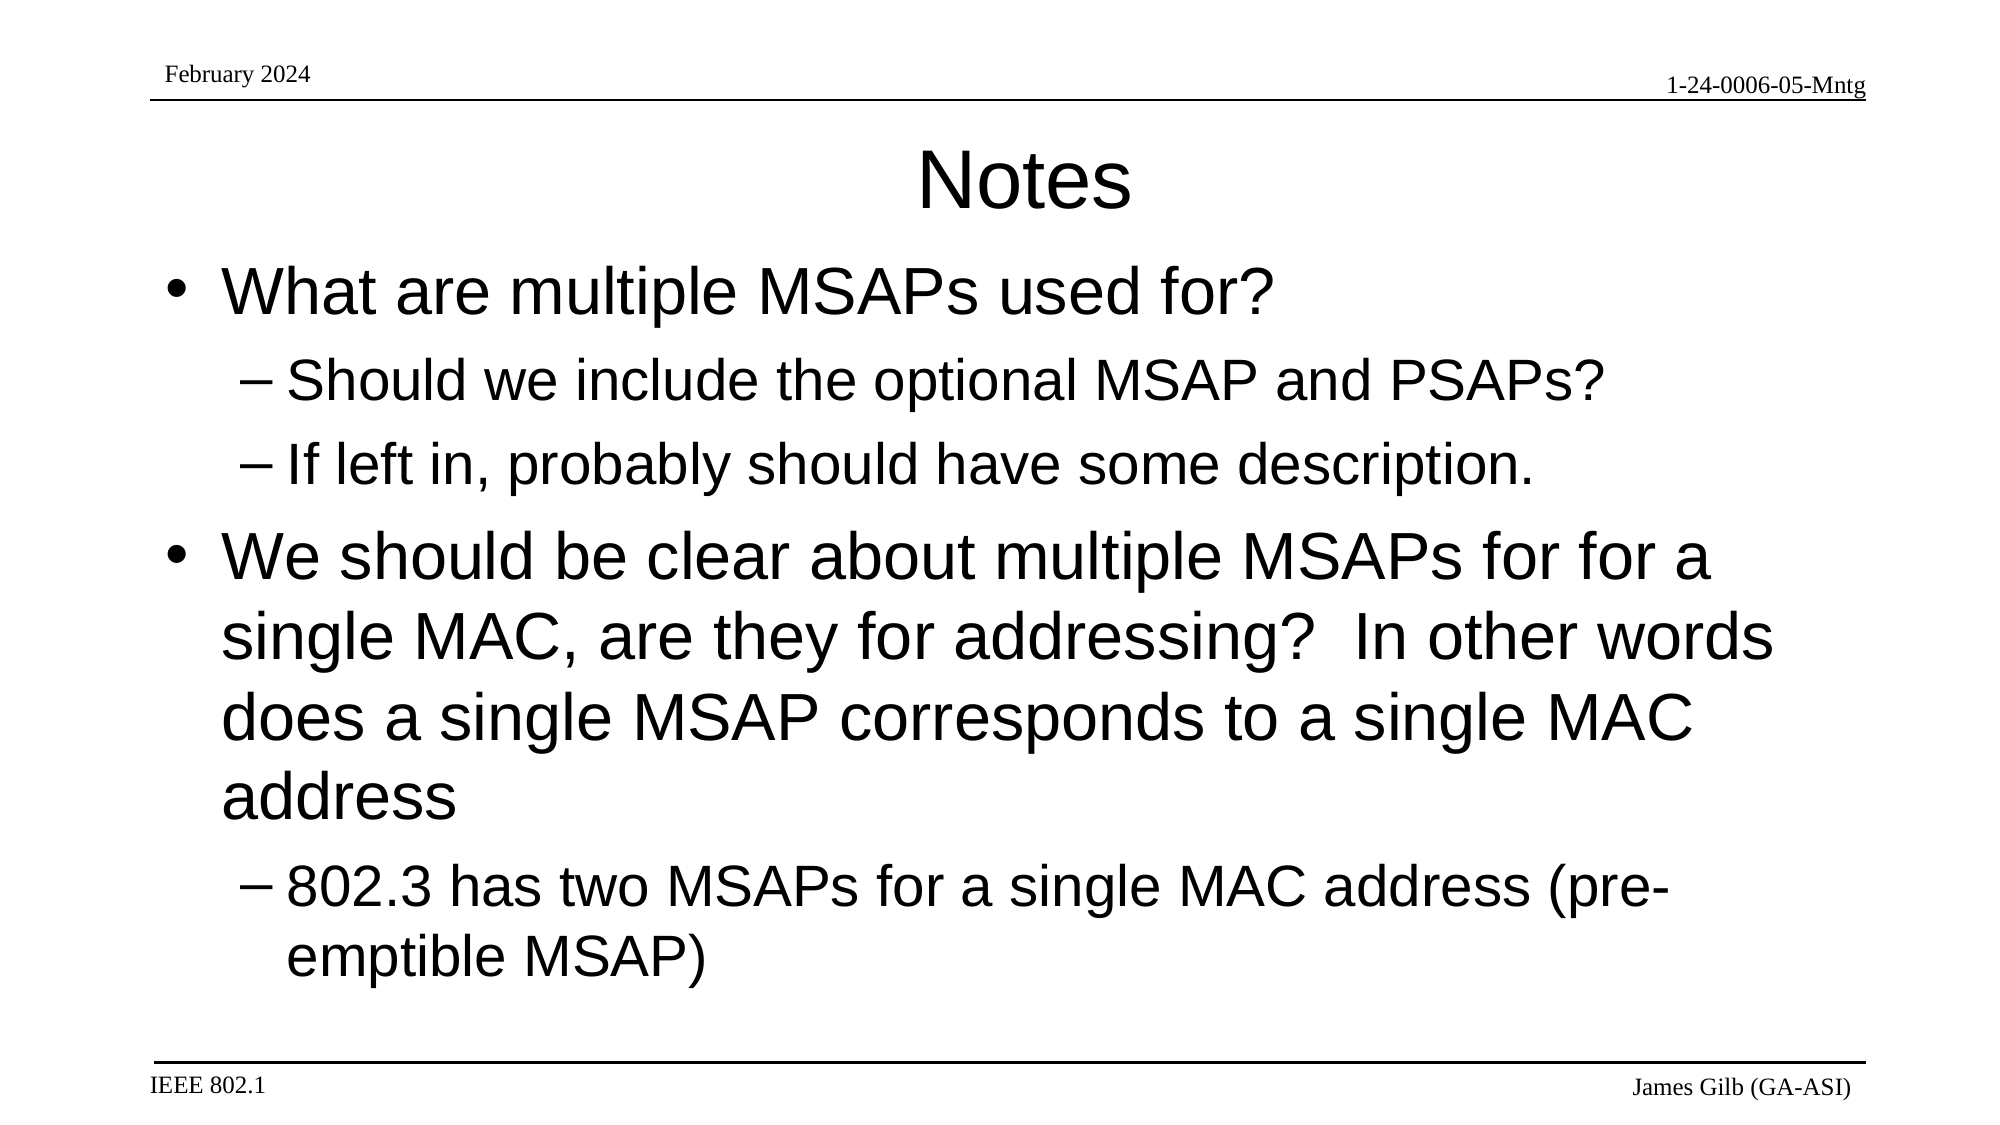

# Notes
What are multiple MSAPs used for?
Should we include the optional MSAP and PSAPs?
If left in, probably should have some description.
We should be clear about multiple MSAPs for for a single MAC, are they for addressing? In other words does a single MSAP corresponds to a single MAC address
802.3 has two MSAPs for a single MAC address (pre-emptible MSAP)